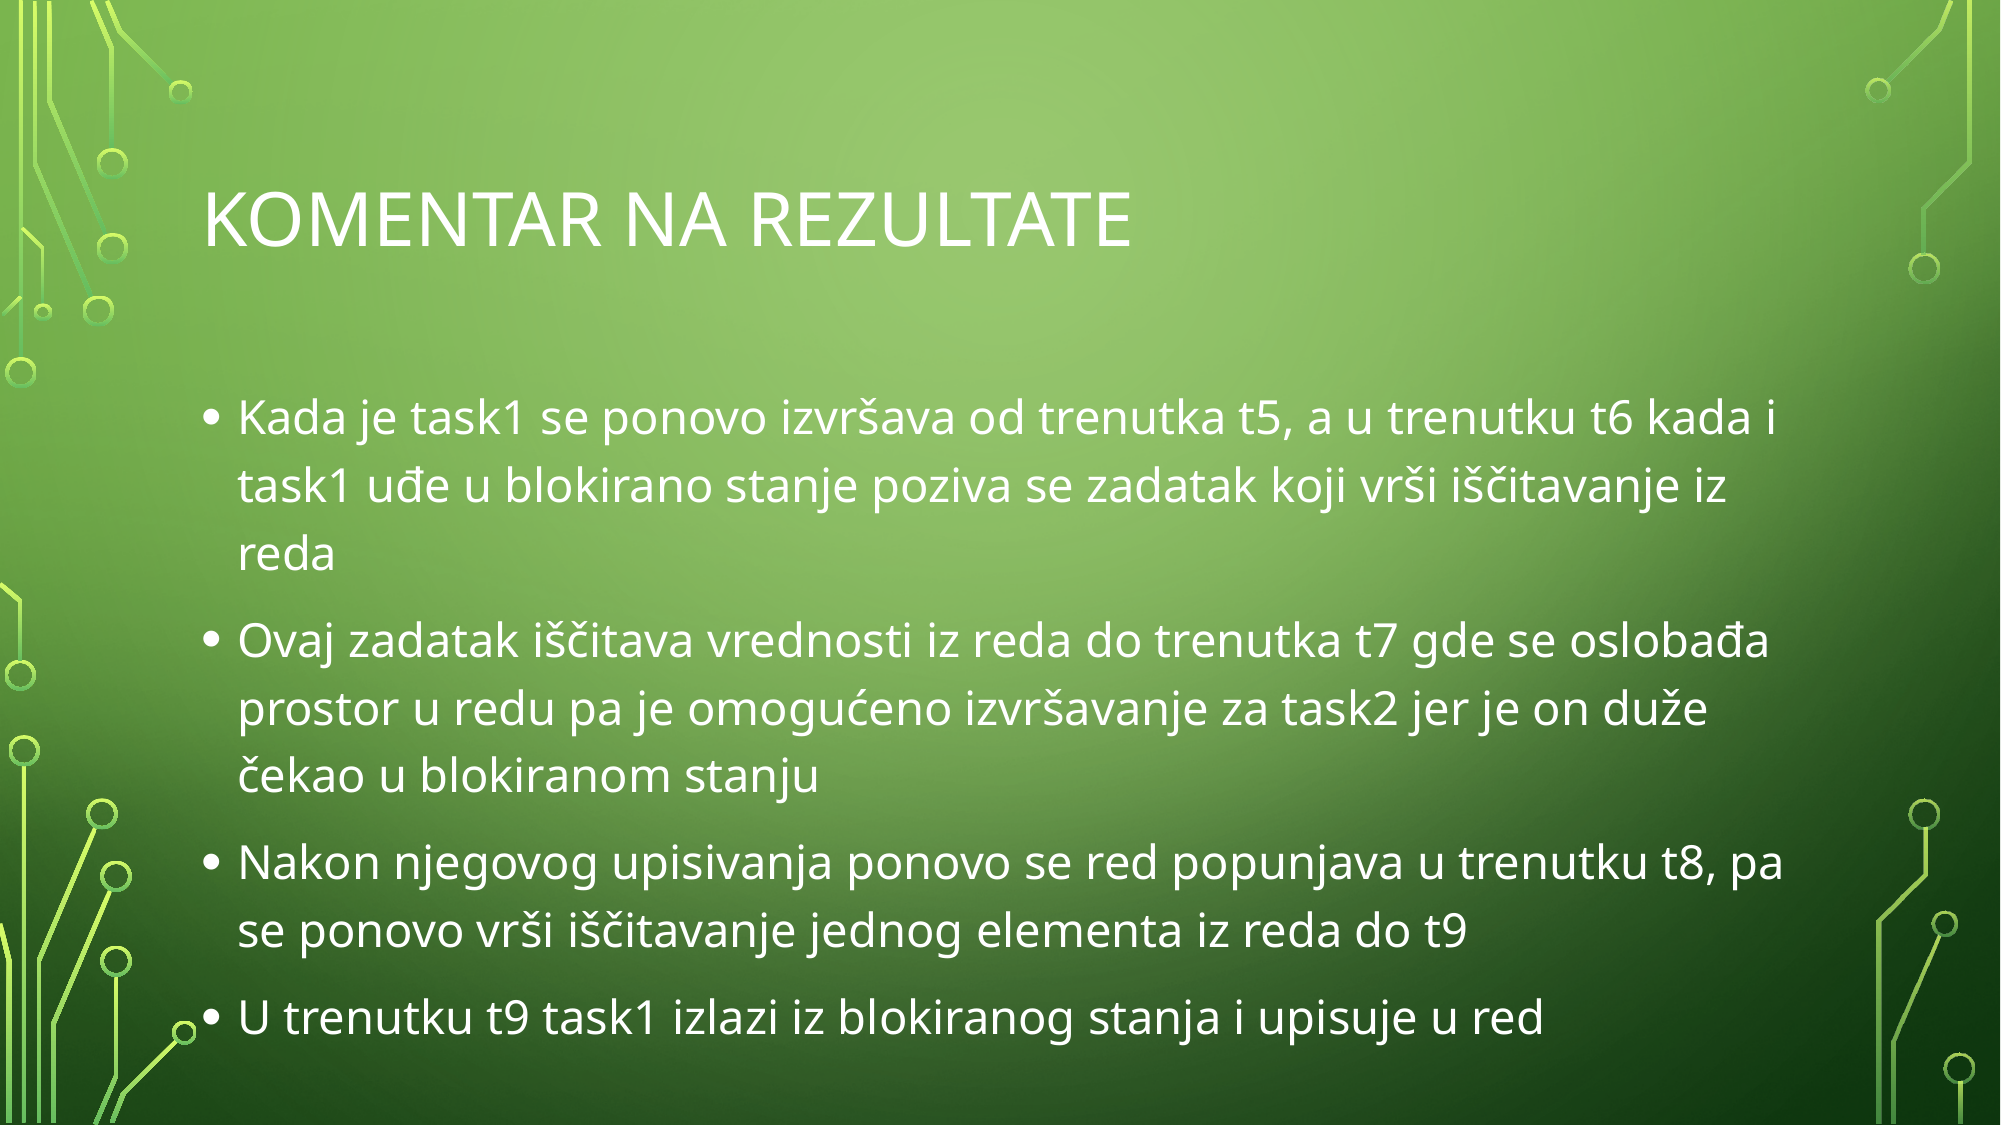

Komentar na rezultate
Kada je task1 se ponovo izvršava od trenutka t5, a u trenutku t6 kada i task1 uđe u blokirano stanje poziva se zadatak koji vrši iščitavanje iz reda
Ovaj zadatak iščitava vrednosti iz reda do trenutka t7 gde se oslobađa prostor u redu pa je omogućeno izvršavanje za task2 jer je on duže čekao u blokiranom stanju
Nakon njegovog upisivanja ponovo se red popunjava u trenutku t8, pa se ponovo vrši iščitavanje jednog elementa iz reda do t9
U trenutku t9 task1 izlazi iz blokiranog stanja i upisuje u red